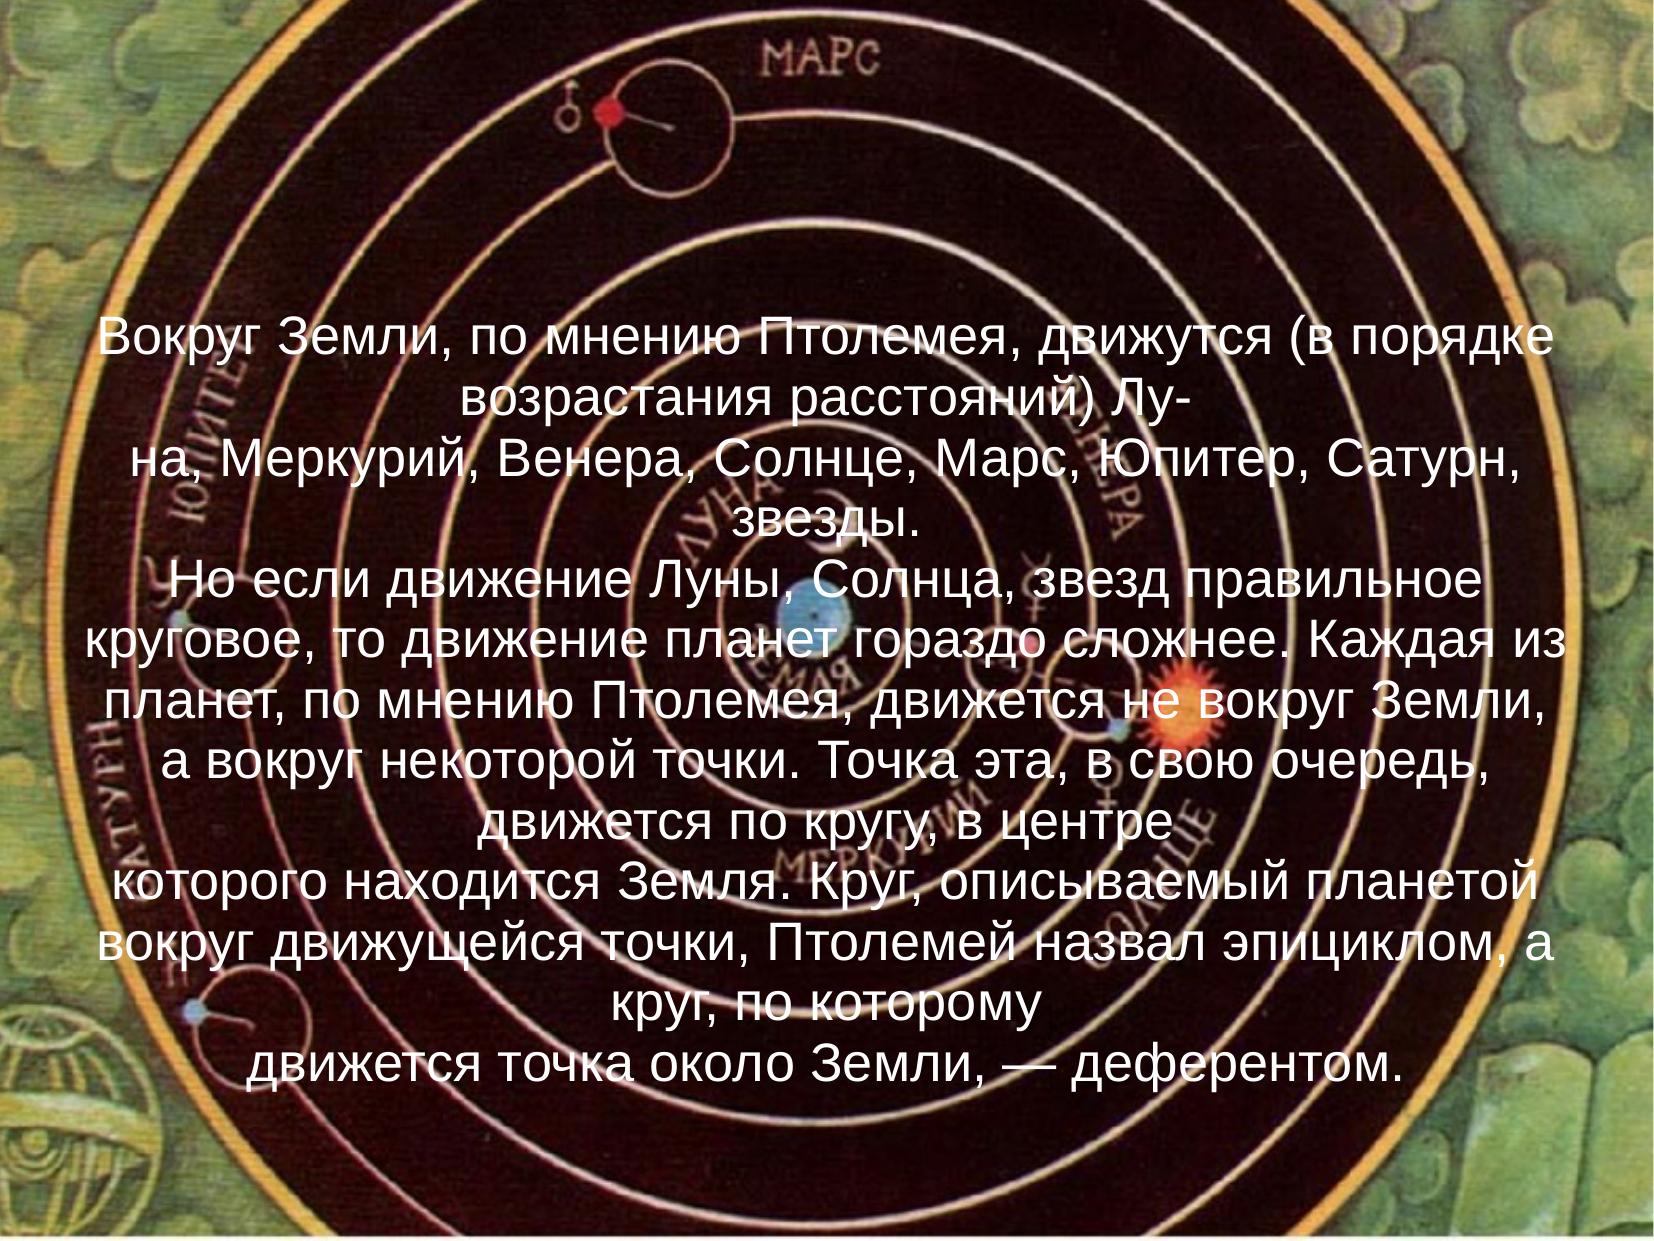

# Вокруг Земли, по мнению Птолемея, движутся (в порядке возрастания расстояний) Лу-
на, Меркурий, Венера, Солнце, Марс, Юпитер, Сатурн, звезды.
Но если движение Луны, Солнца, звезд правильное круговое, то движение планет гораздо сложнее. Каждая из планет, по мнению Птолемея, движется не вокруг Земли, а вокруг некоторой точки. Точка эта, в свою очередь, движется по кругу, в центре
которого находится Земля. Круг, описываемый планетой вокруг движущейся точки, Птолемей назвал эпициклом, а круг, по которому
движется точка около Земли, — деферентом.